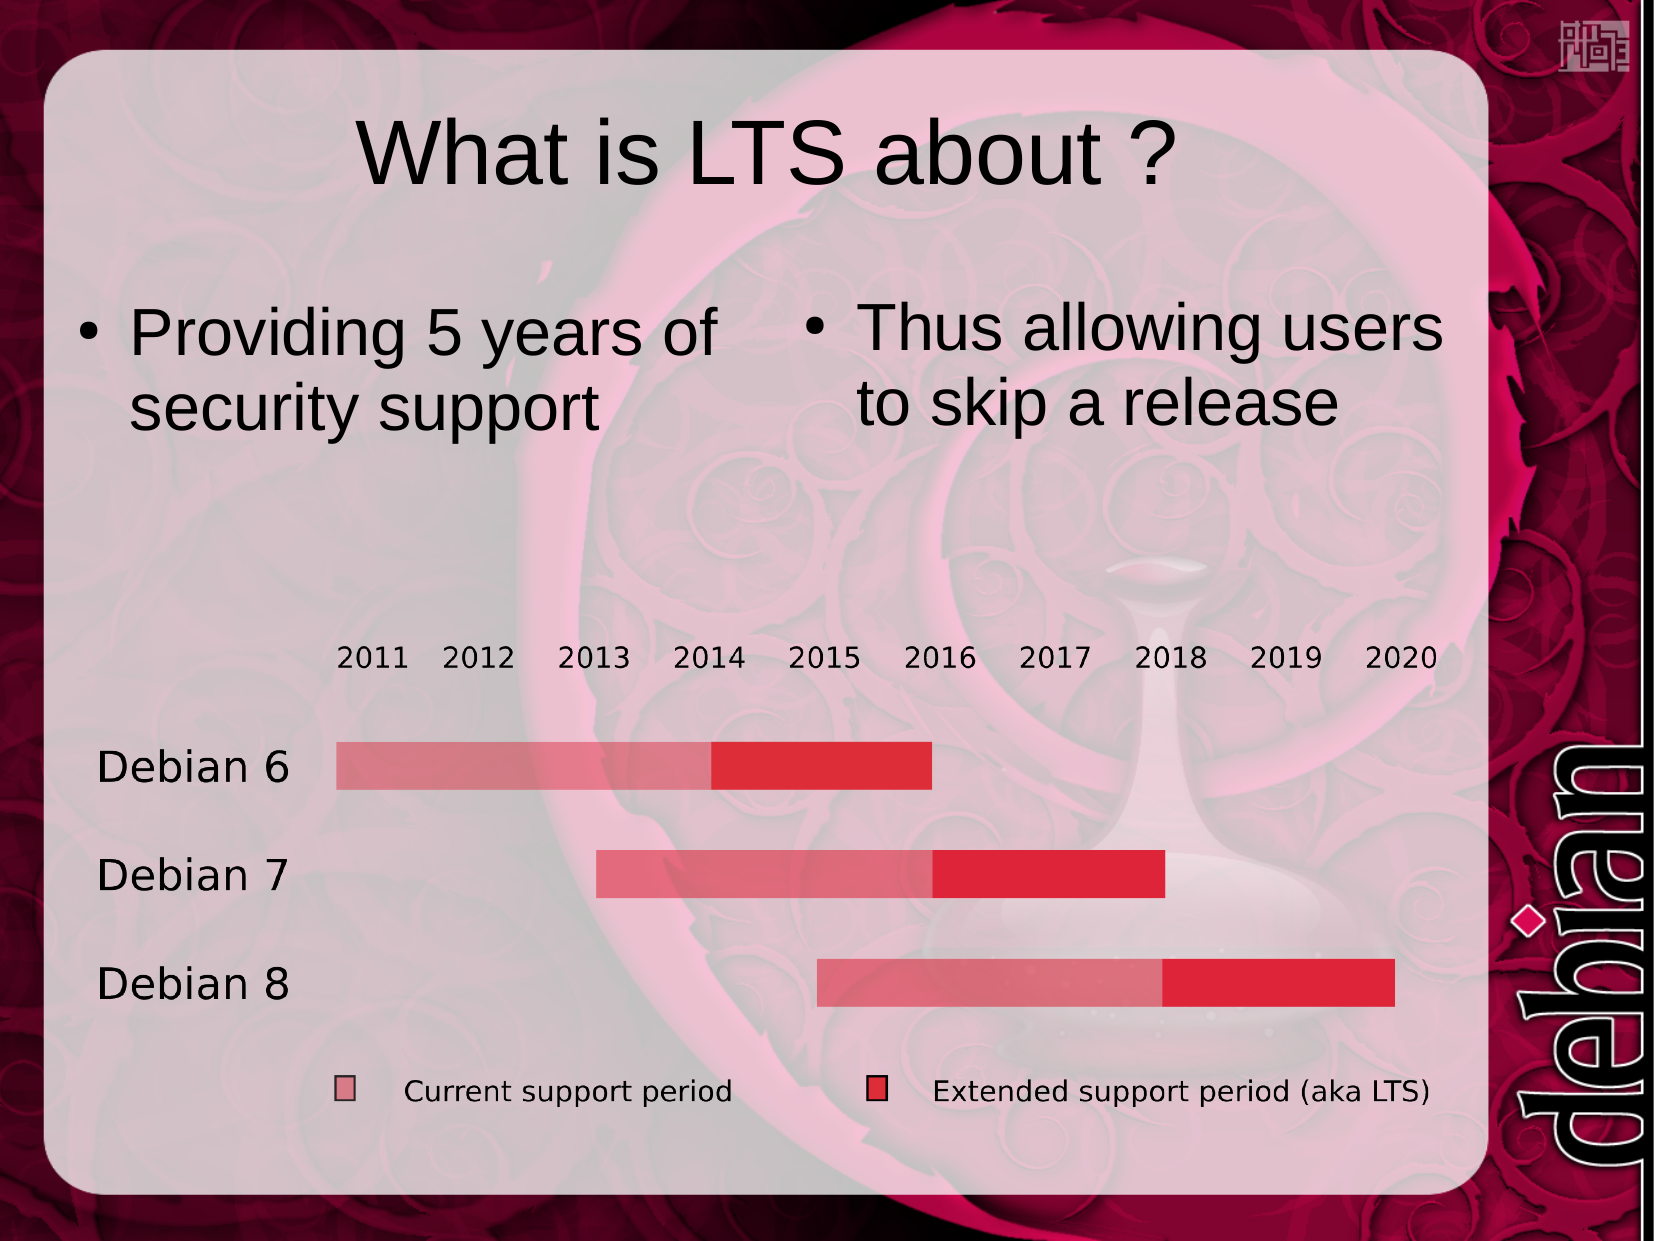

# What is LTS about ?
Thus allowing users to skip a release
Providing 5 years of security support